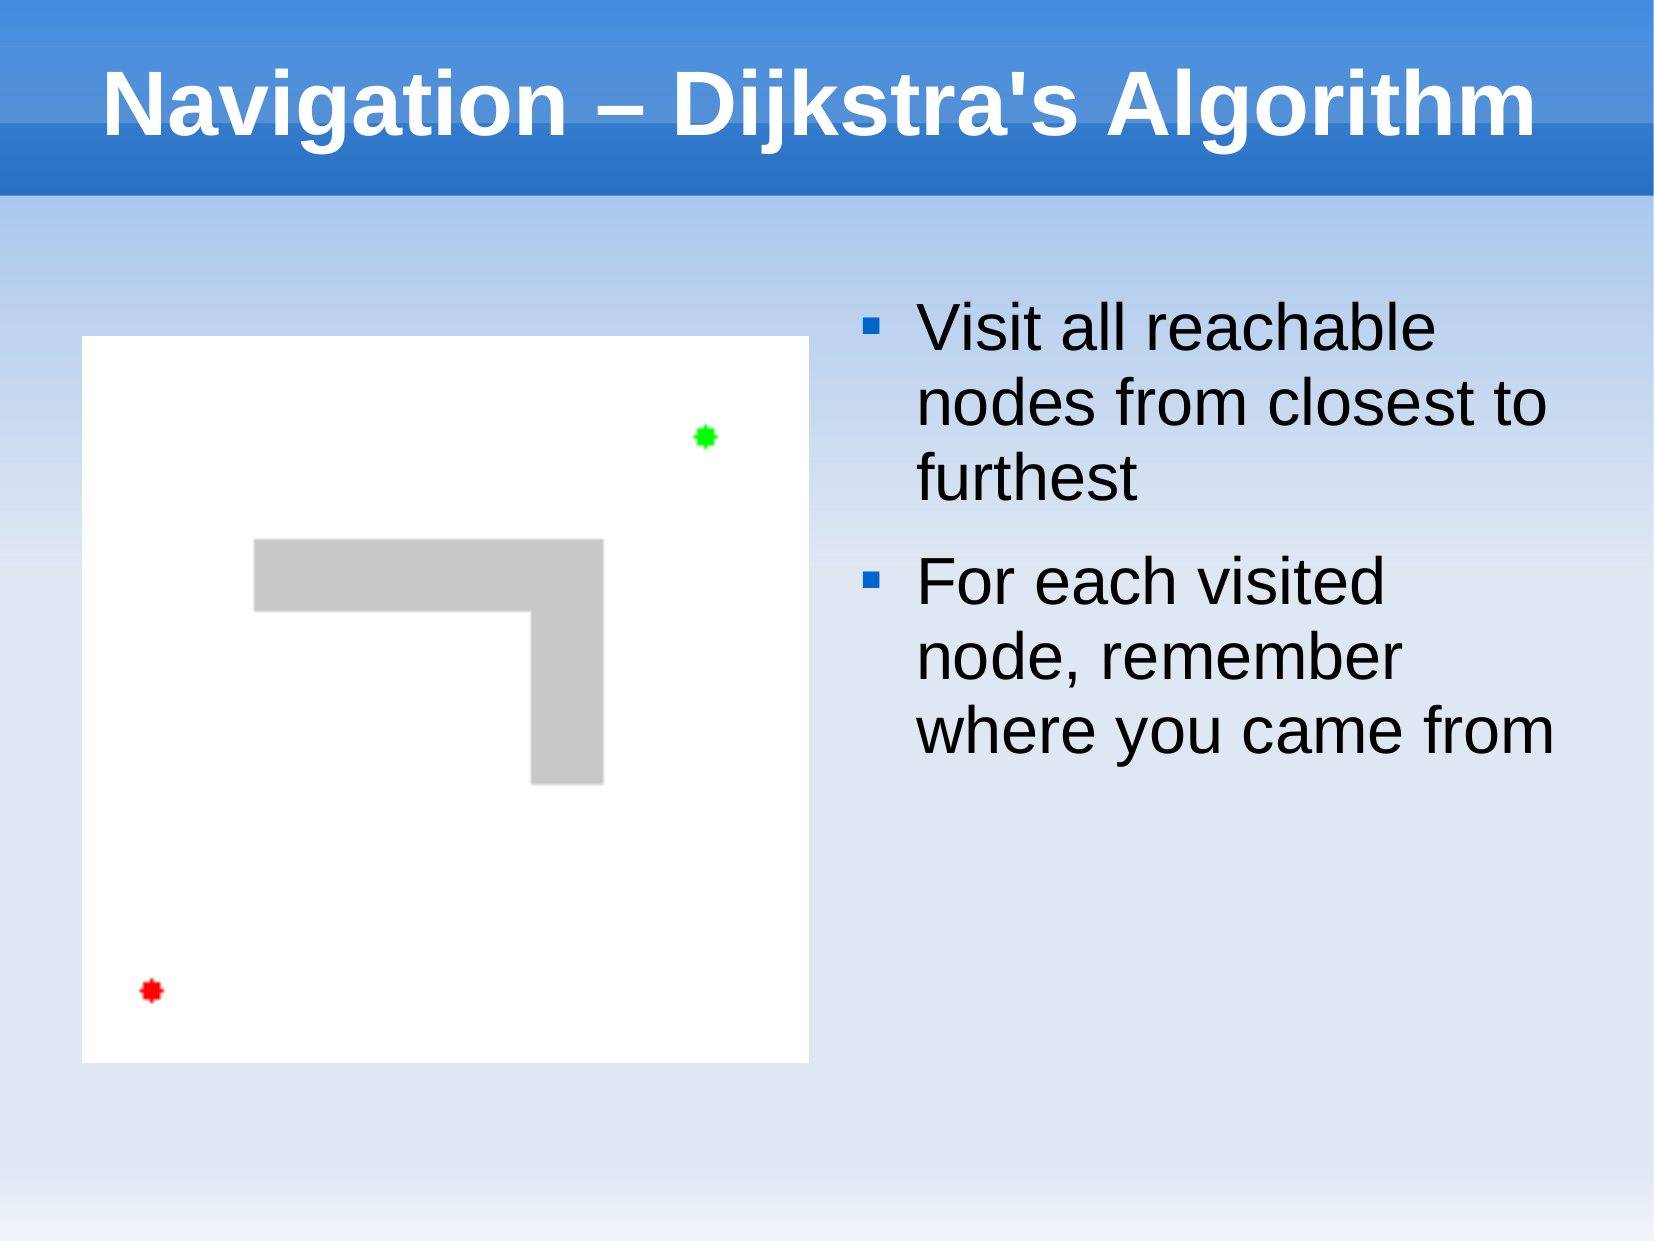

# Navigation – Dijkstra's Algorithm
Visit all reachable nodes from closest to furthest
For each visited node, remember where you came from